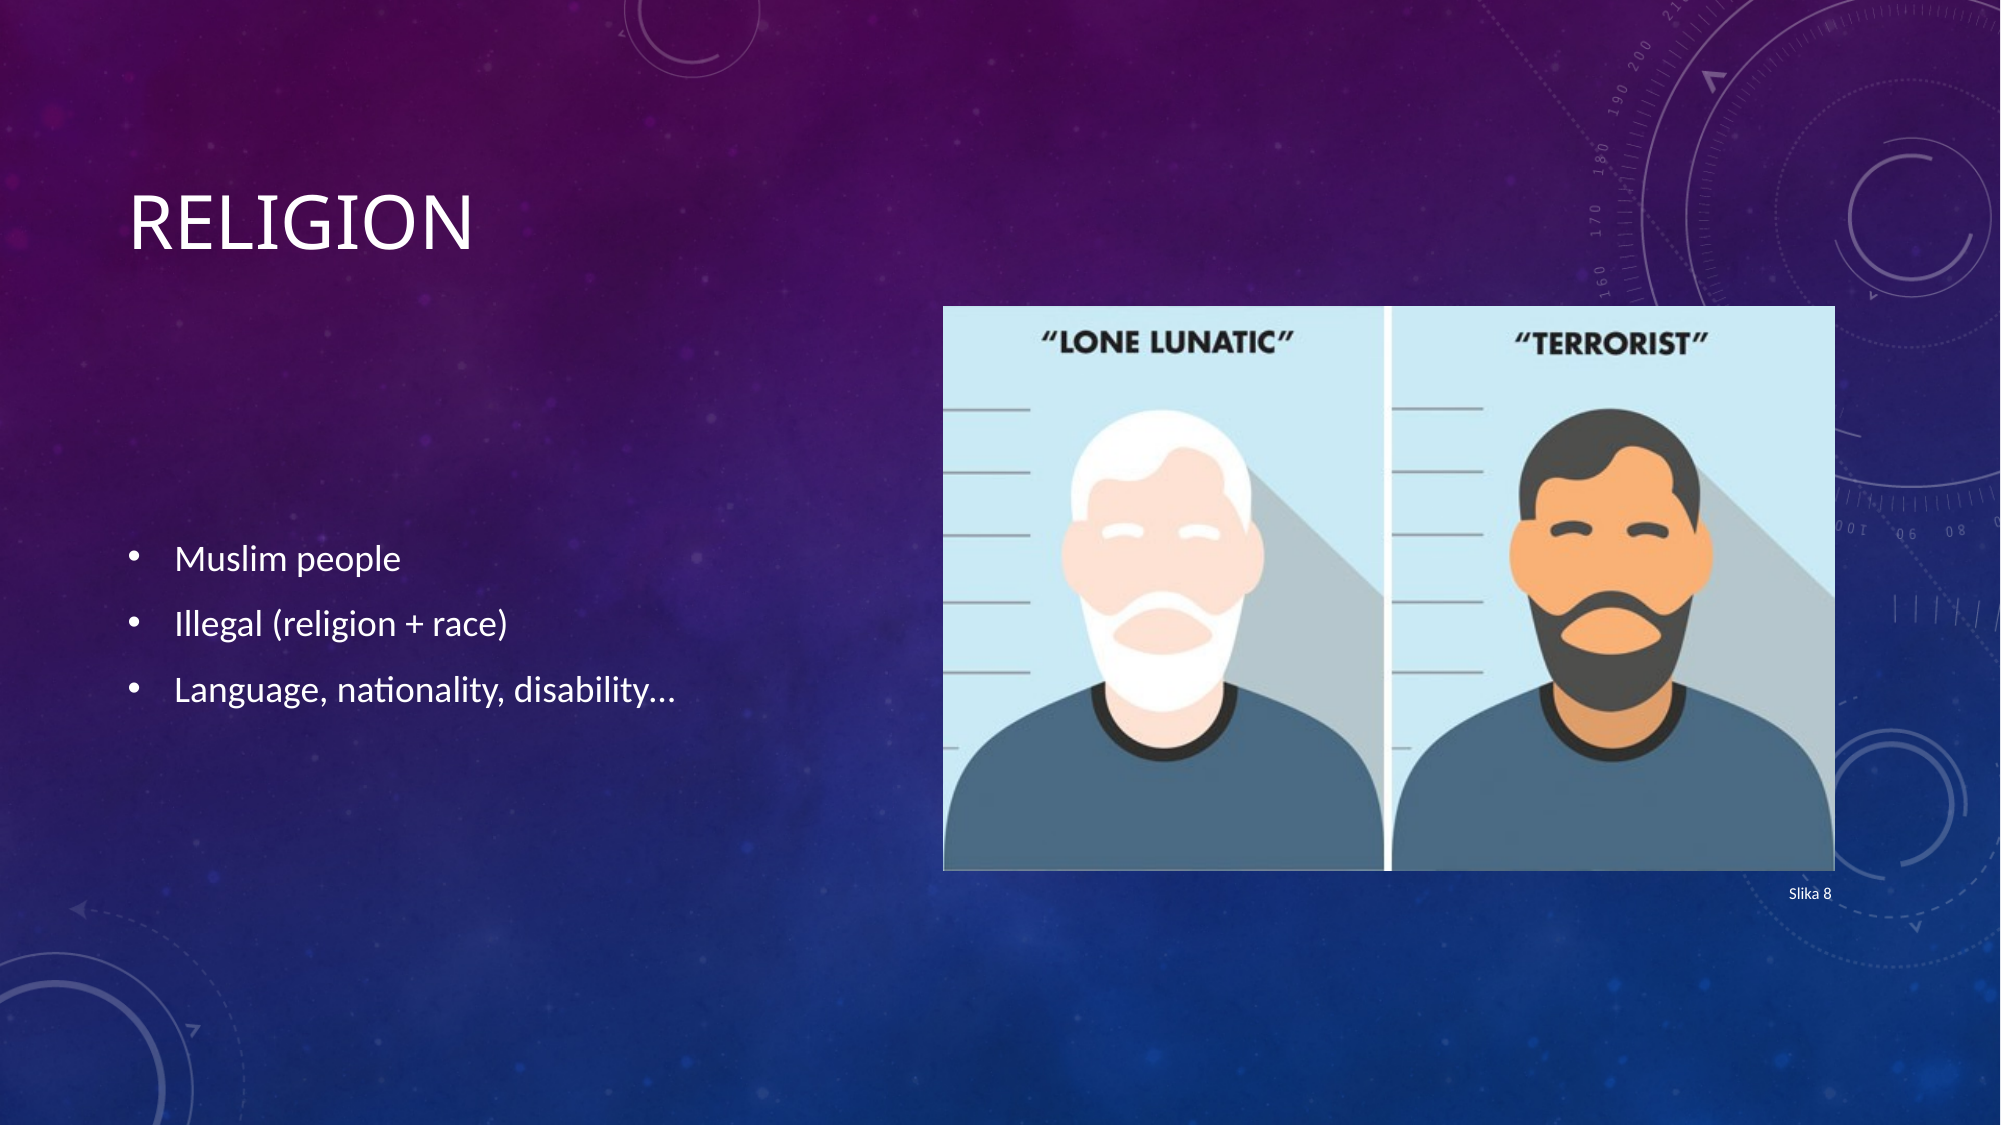

# RELIGION
Muslim people
Illegal (religion + race)
Language, nationality, disability…
Slika 8